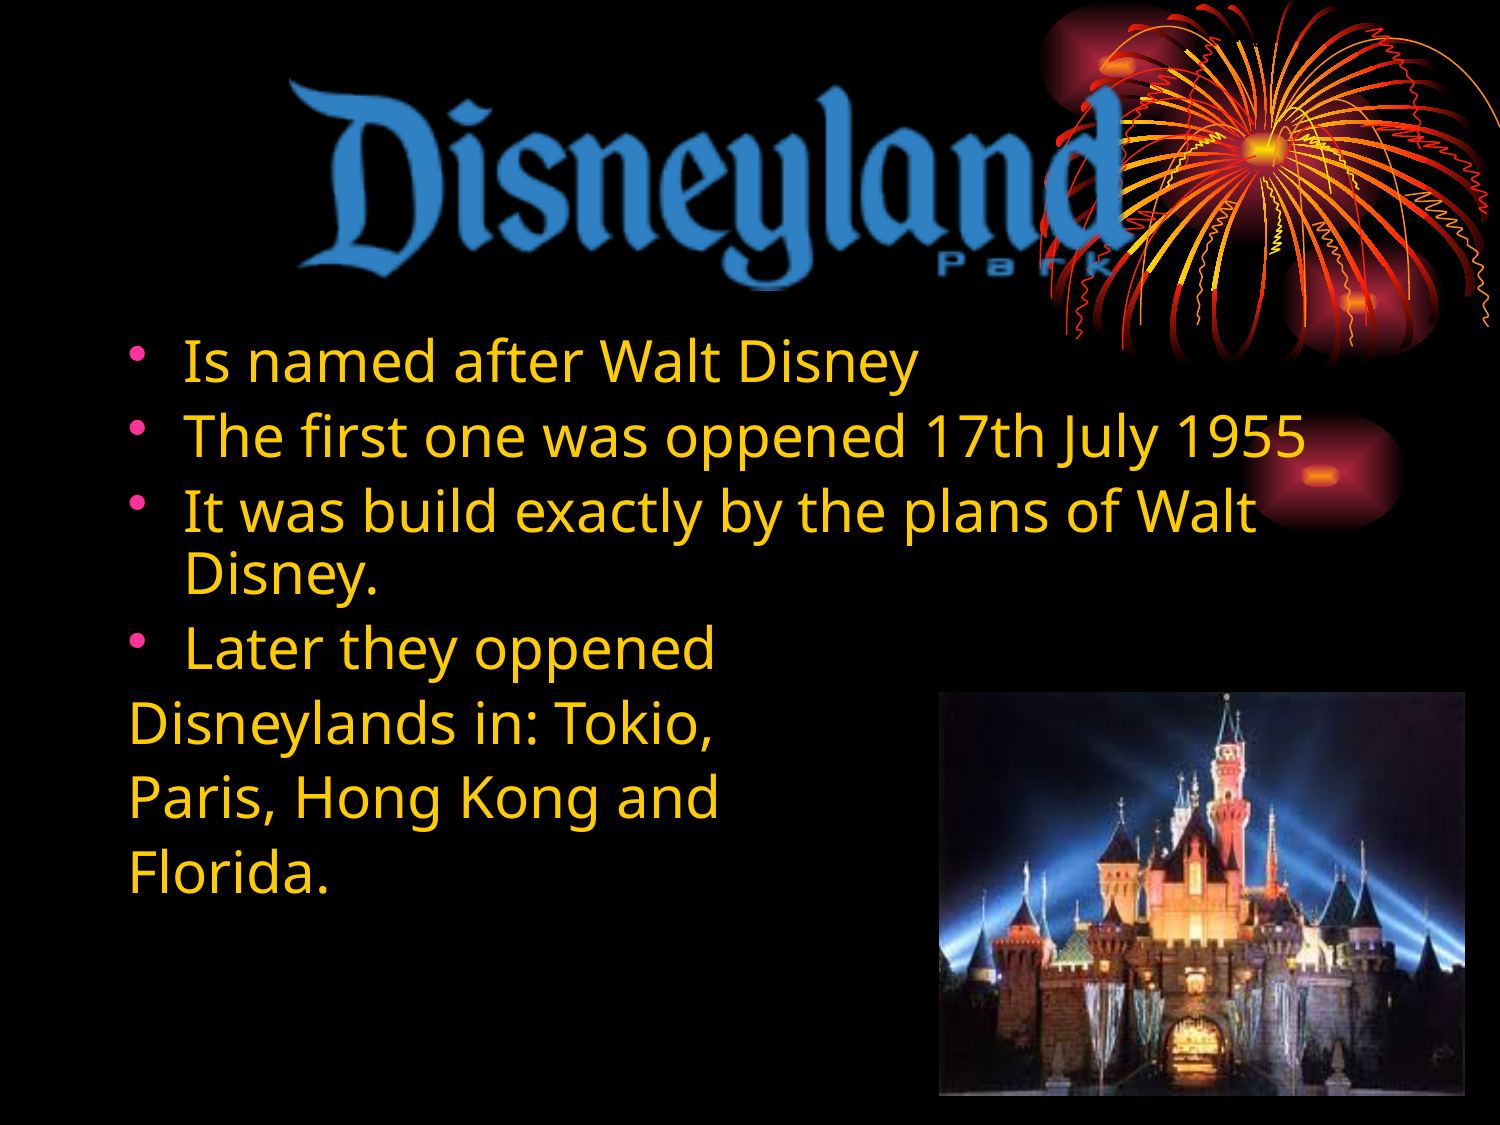

#
Is named after Walt Disney
The first one was oppened 17th July 1955
It was build exactly by the plans of Walt Disney.
Later they oppened
Disneylands in: Tokio,
Paris, Hong Kong and
Florida.